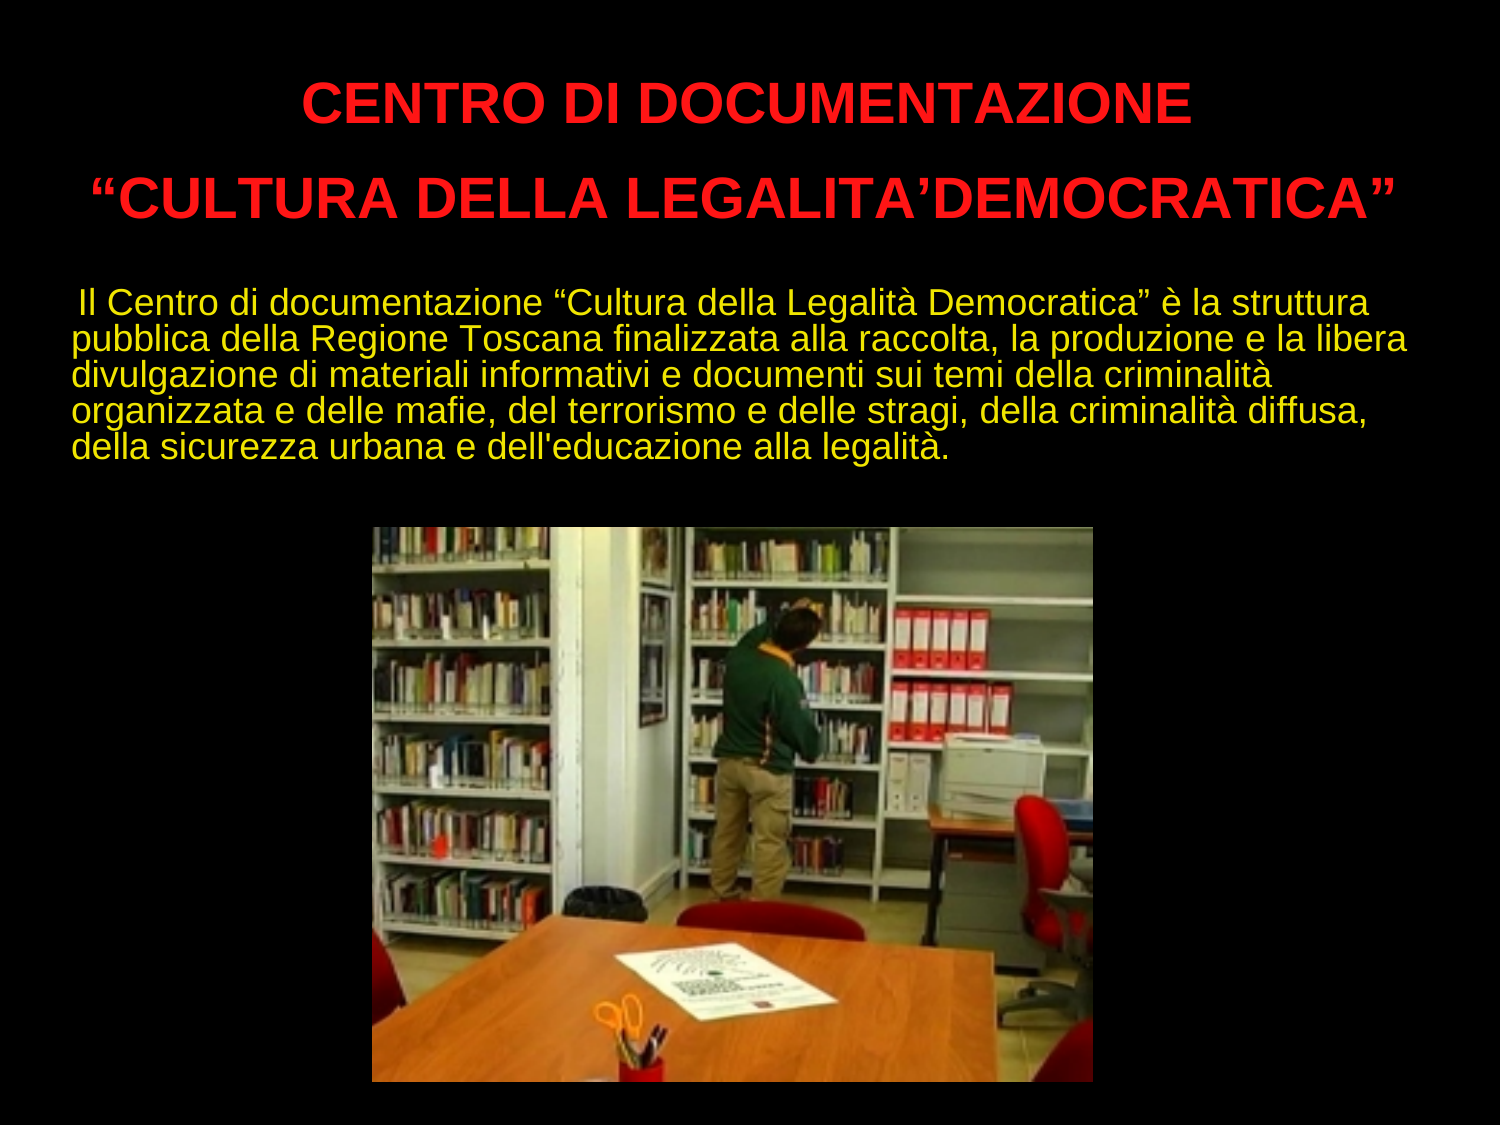

# CENTRO DI DOCUMENTAZIONE “CULTURA DELLA LEGALITA’DEMOCRATICA”
 Il Centro di documentazione “Cultura della Legalità Democratica” è la struttura pubblica della Regione Toscana finalizzata alla raccolta, la produzione e la libera divulgazione di materiali informativi e documenti sui temi della criminalità organizzata e delle mafie, del terrorismo e delle stragi, della criminalità diffusa, della sicurezza urbana e dell'educazione alla legalità.